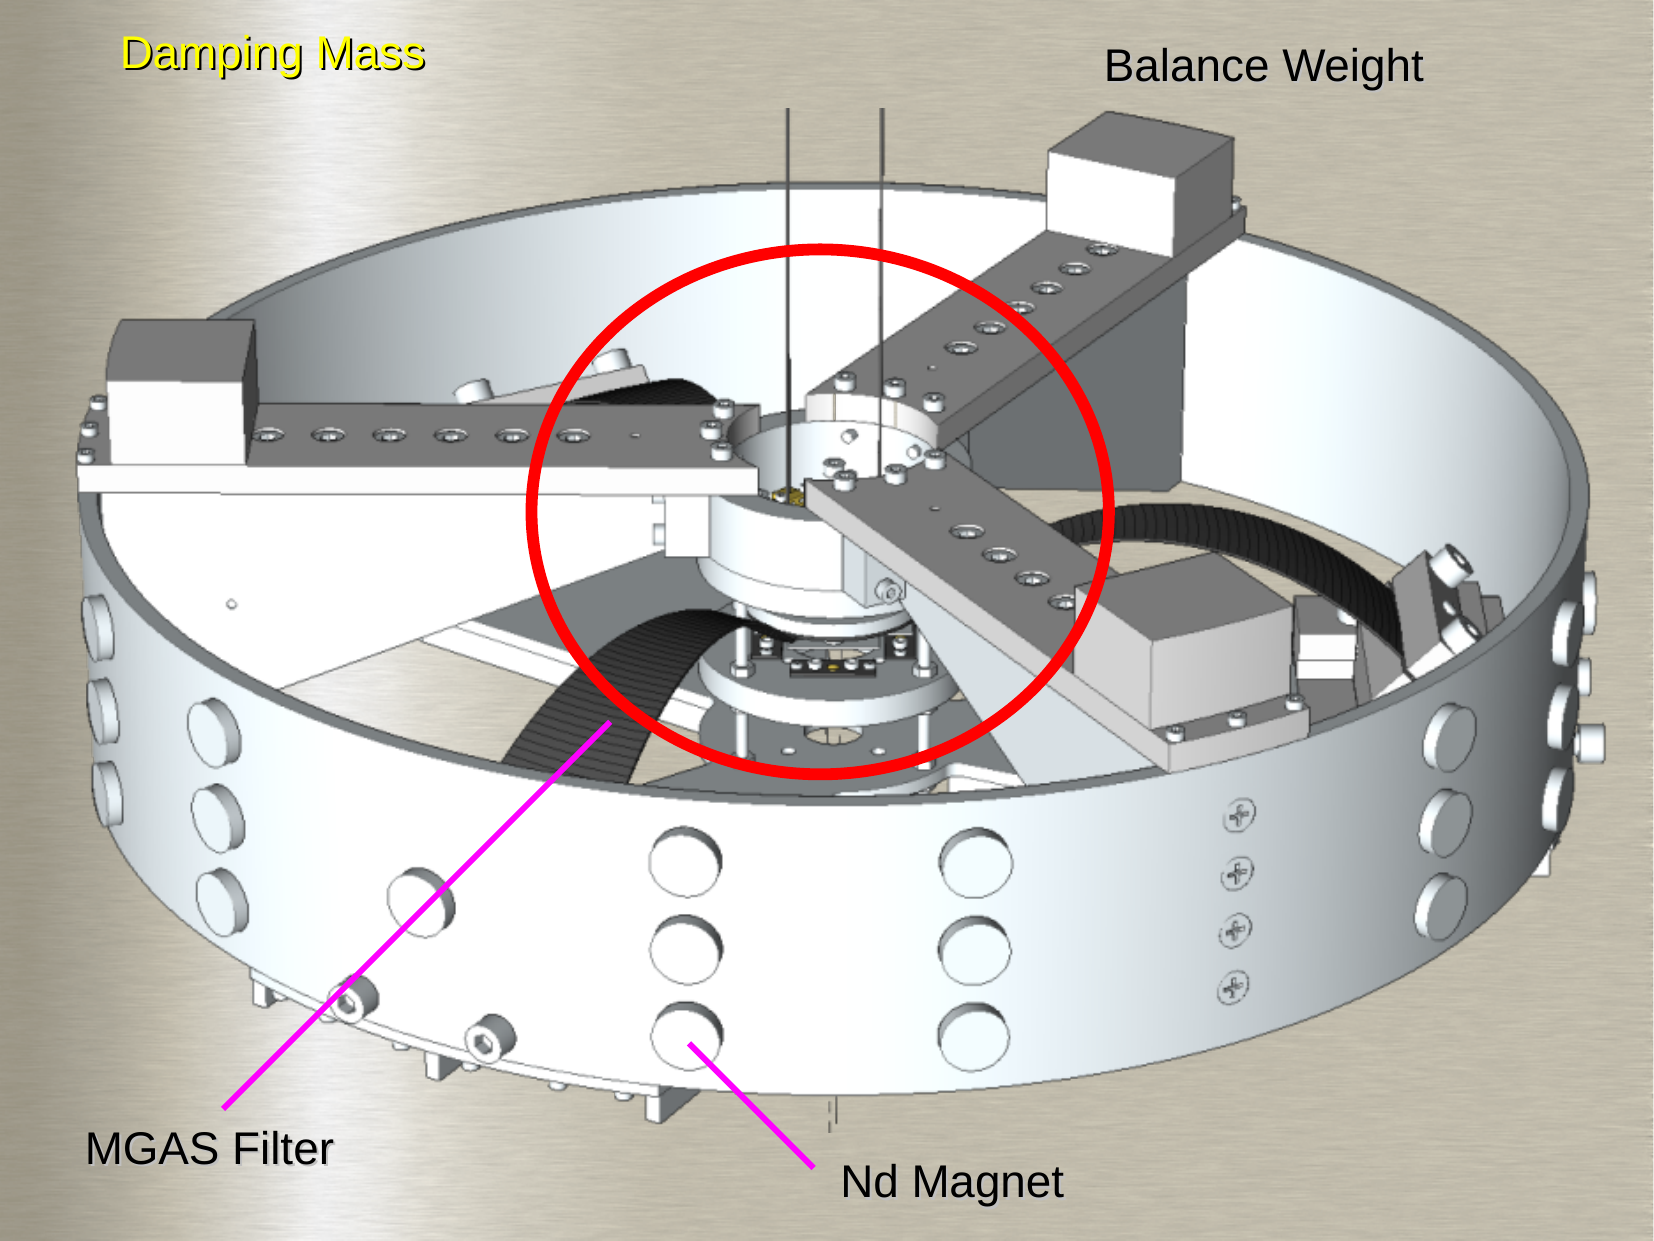

Damping Mass
Balance Weight
MGAS Filter
Nd Magnet